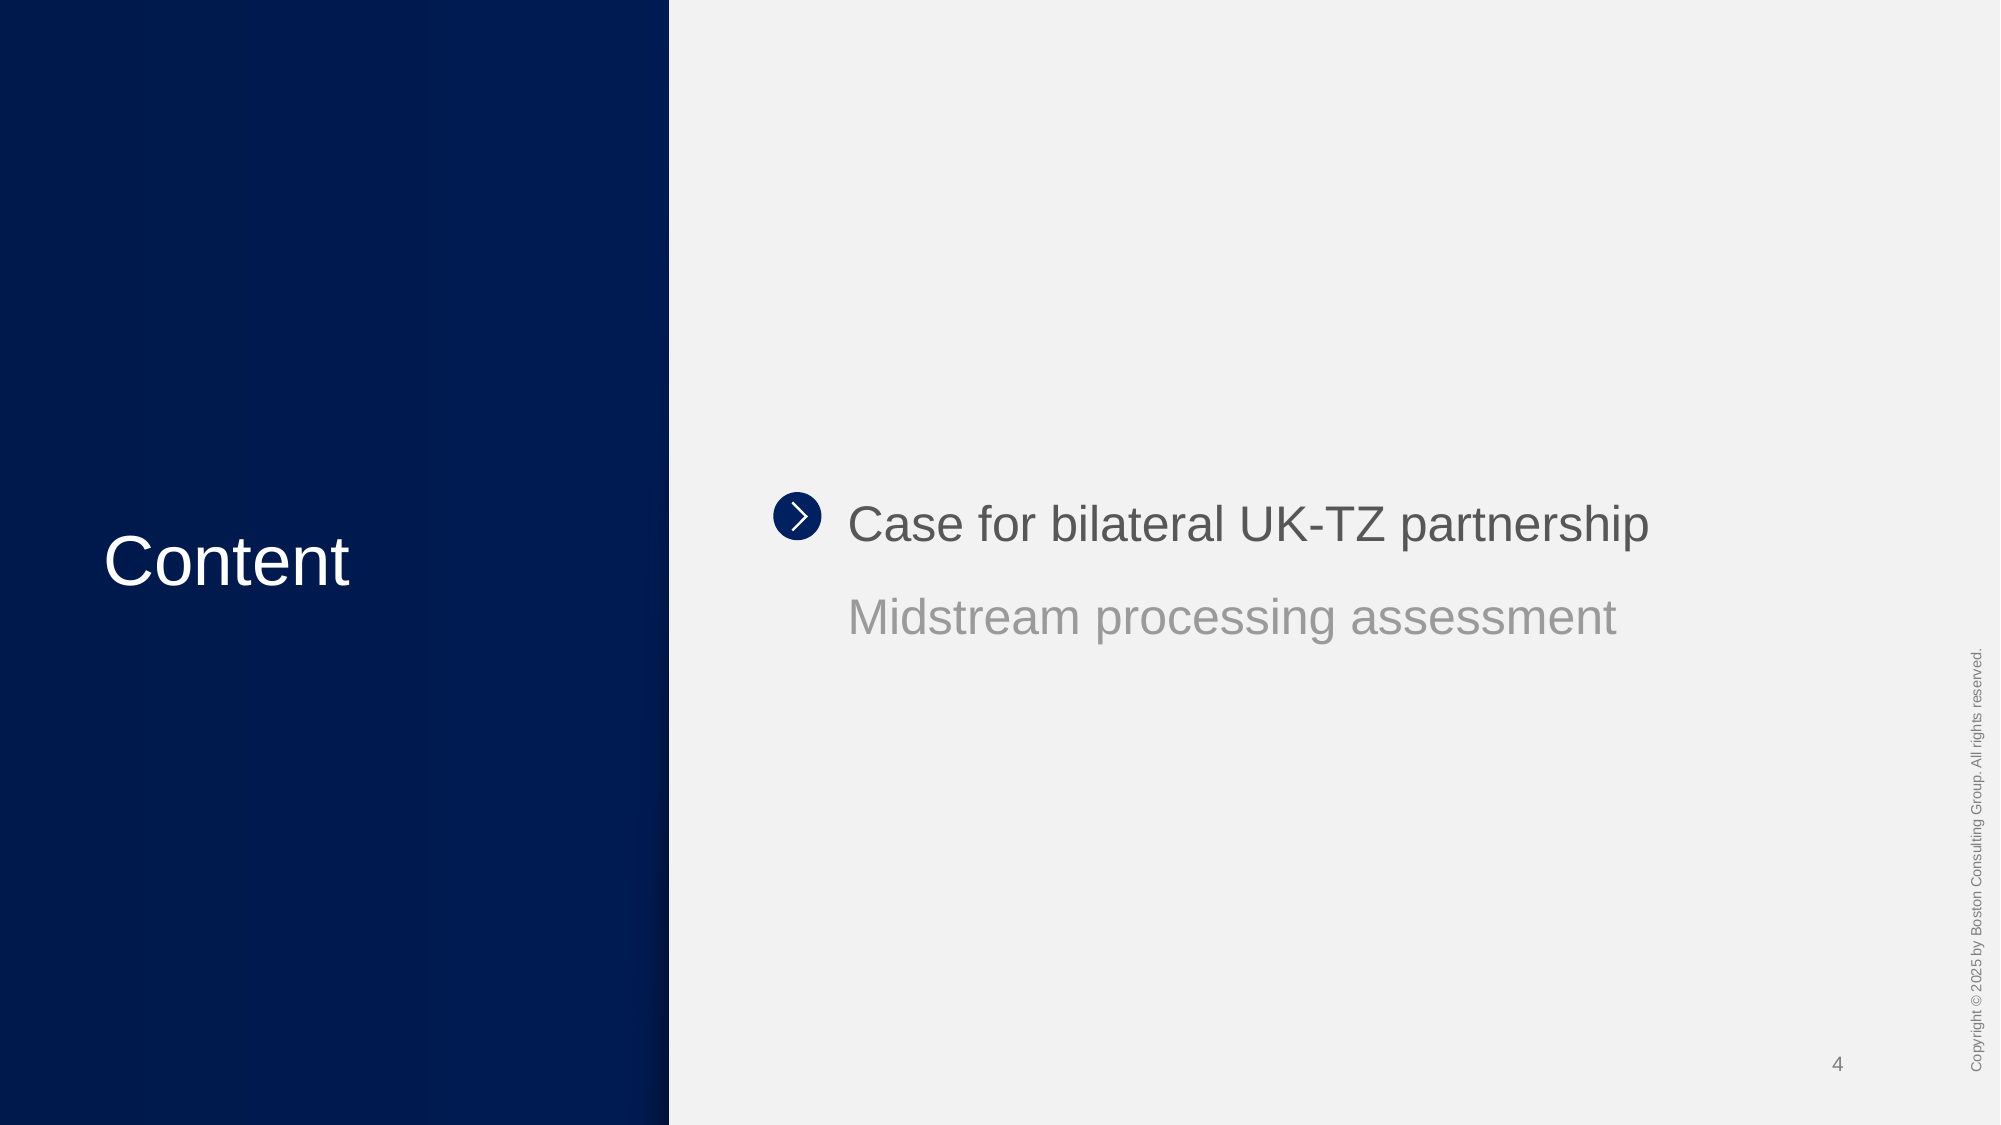

# Content
Case for bilateral UK-TZ partnership
Midstream processing assessment